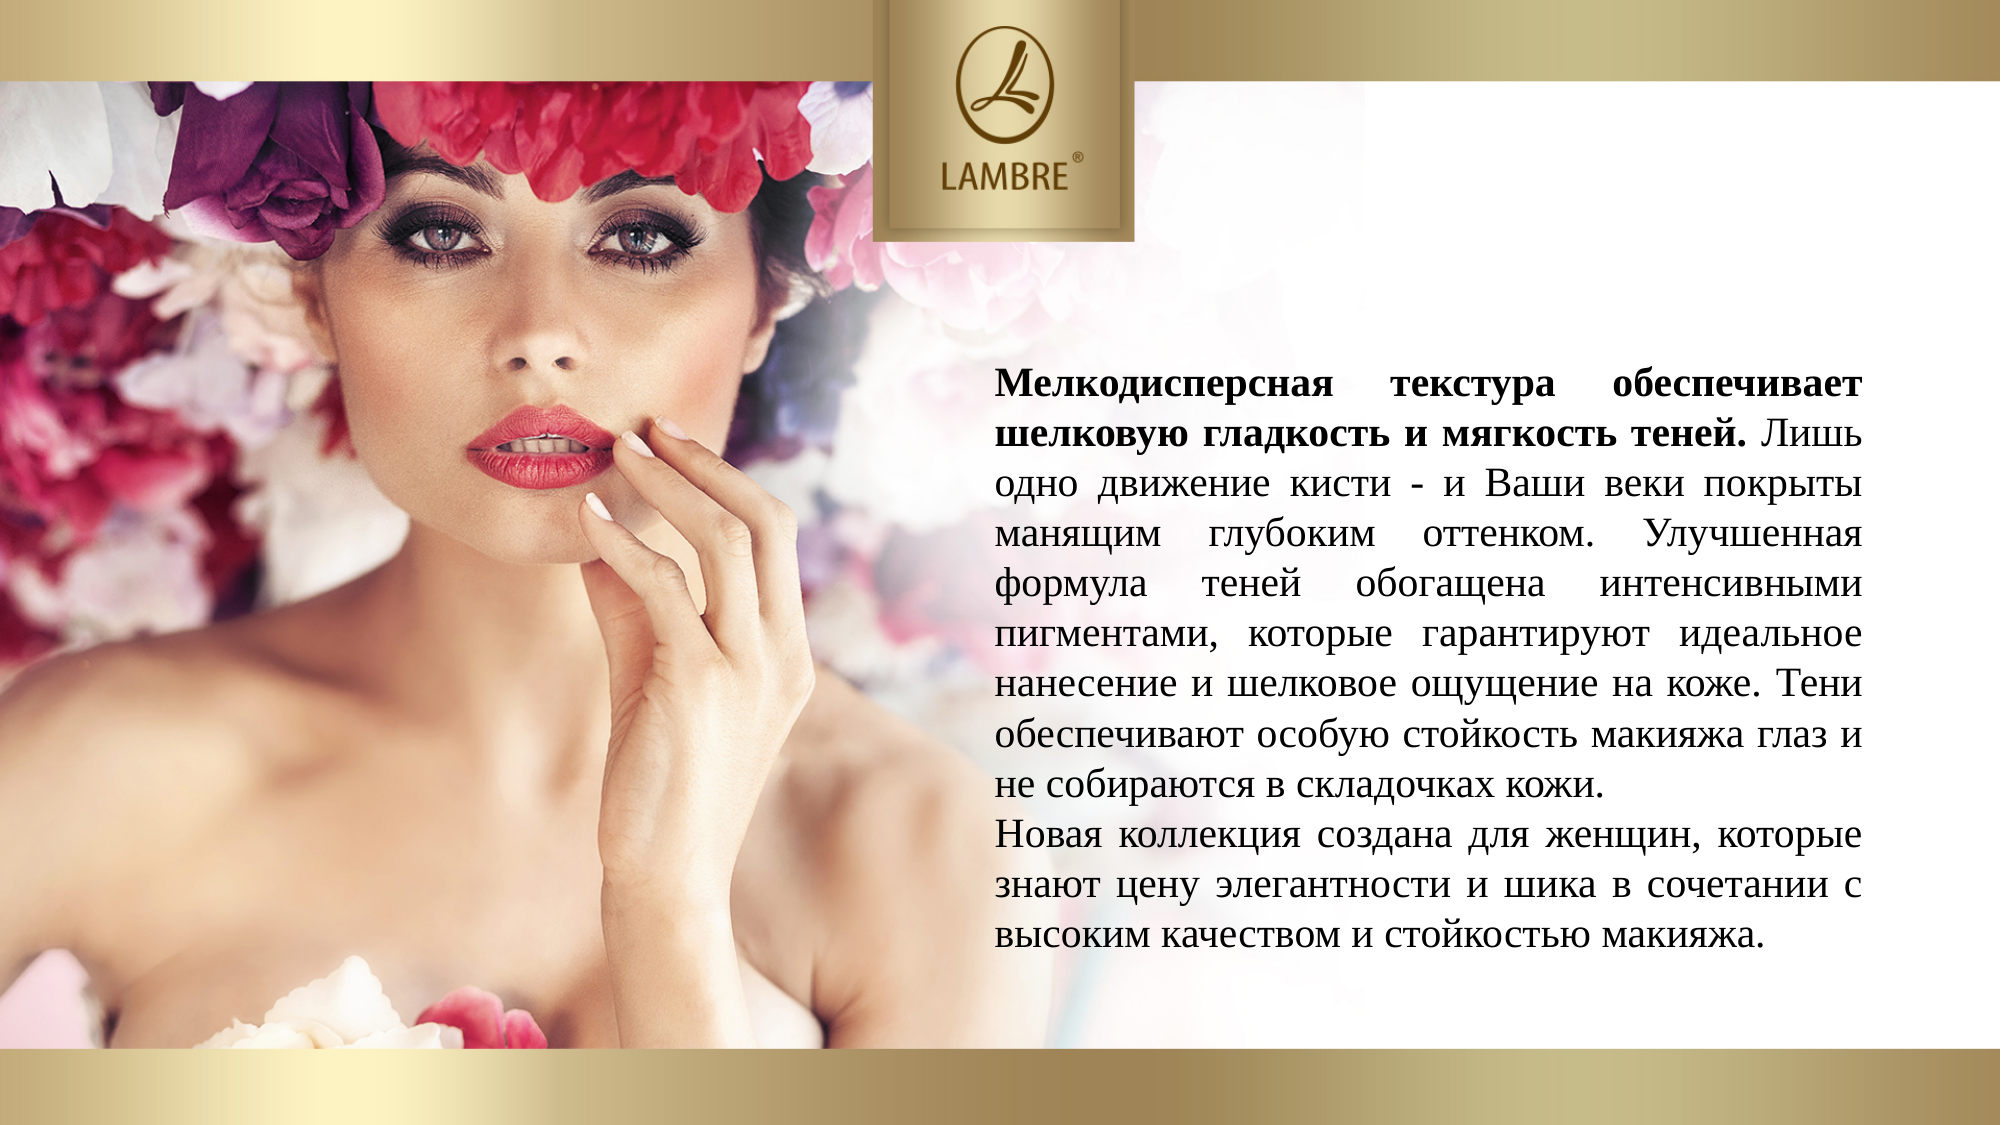

Мелкодисперсная текстура обеспечивает шелковую гладкость и мягкость теней. Лишь одно движение кисти - и Ваши веки покрыты манящим глубоким оттенком. Улучшенная формула теней обогащена интенсивными пигментами, которые гарантируют идеальное нанесение и шелковое ощущение на коже. Тени обеспечивают особую стойкость макияжа глаз и не собираются в складочках кожи.
Новая коллекция создана для женщин, которые знают цену элегантности и шика в сочетании с высоким качеством и стойкостью макияжа.